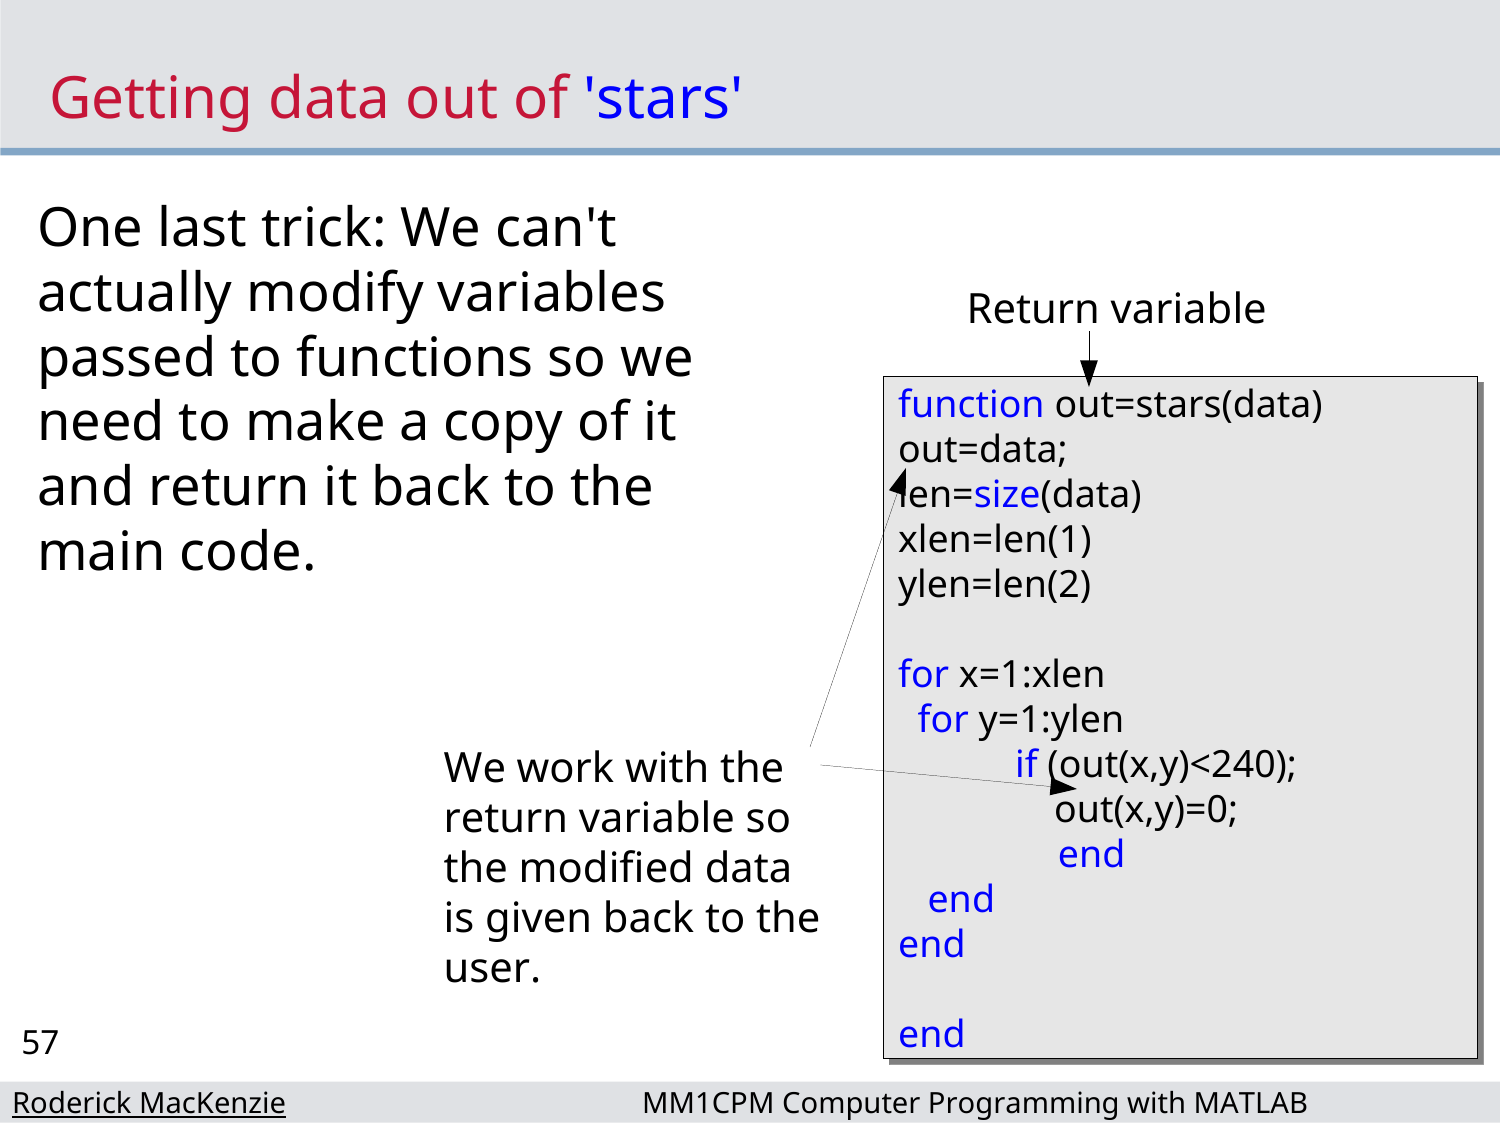

# Getting data out of 'stars'
One last trick: We can't actually modify variables passed to functions so we need to make a copy of it and return it back to the main code.
Return variable
function out=stars(data)
out=data;
len=size(data)
xlen=len(1)
ylen=len(2)
for x=1:xlen
 for y=1:ylen
 if (out(x,y)<240);
 out(x,y)=0;
	 end
 end
end
end
We work with the return variable so the modified data is given back to the user.